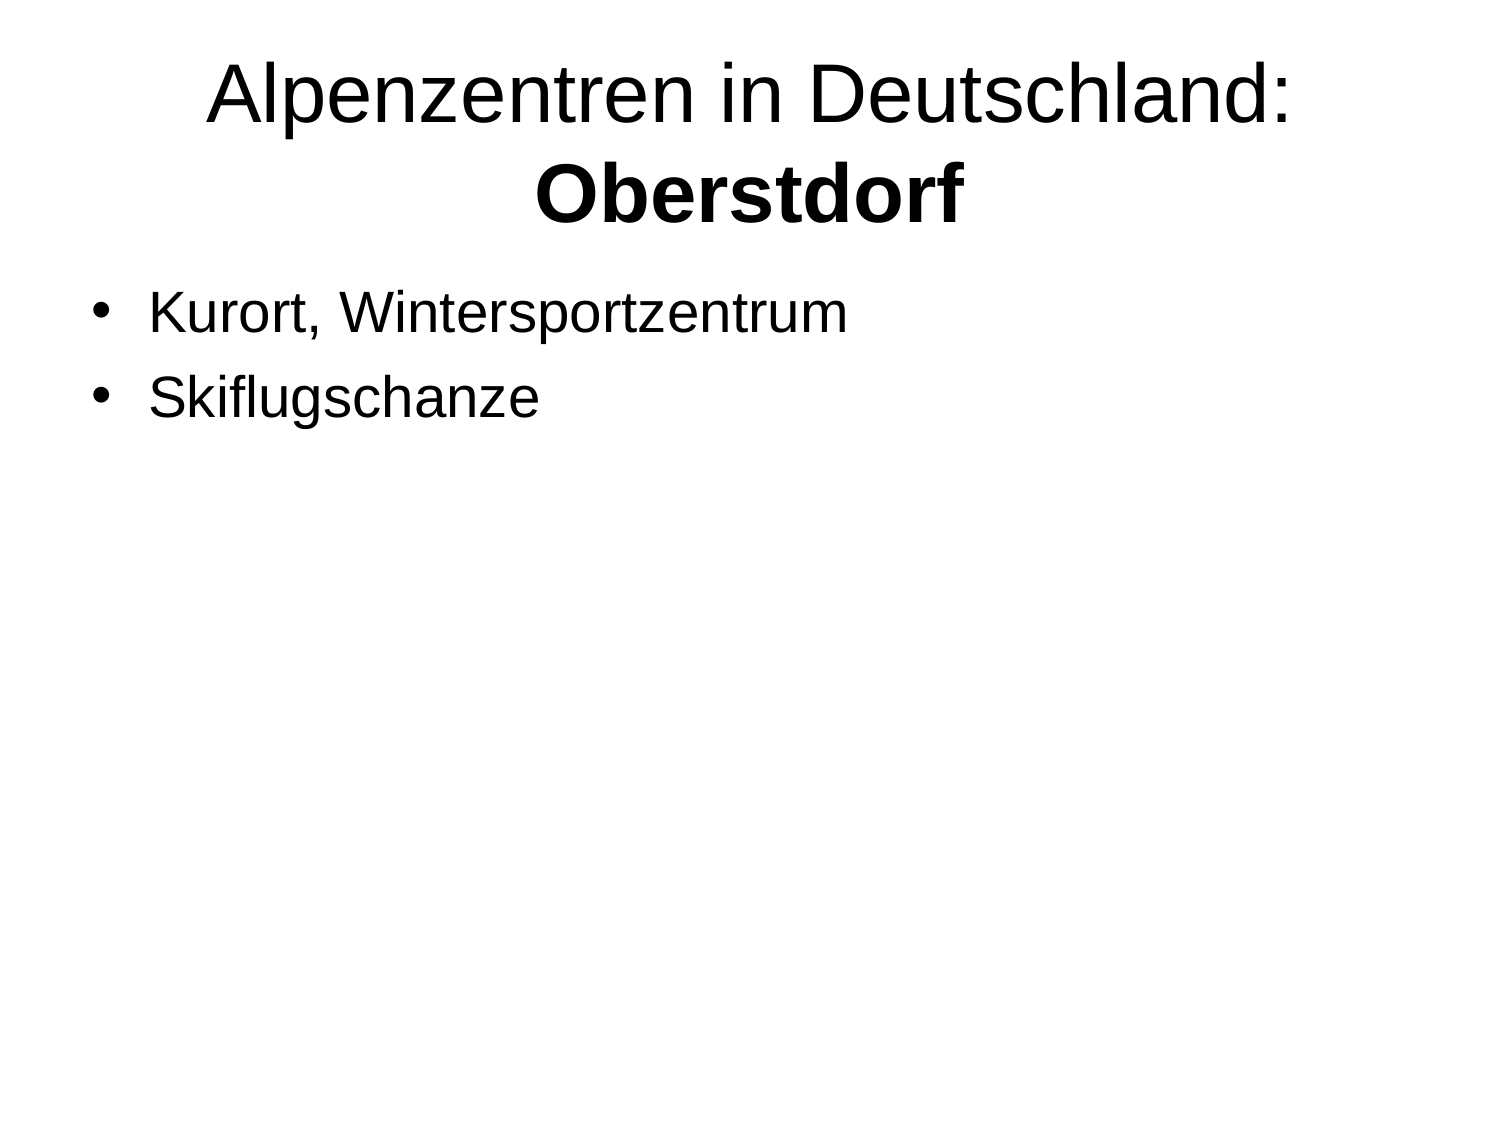

# Alpenzentren in Deutschland: Oberstdorf
Kurort, Wintersportzentrum
Skiflugschanze